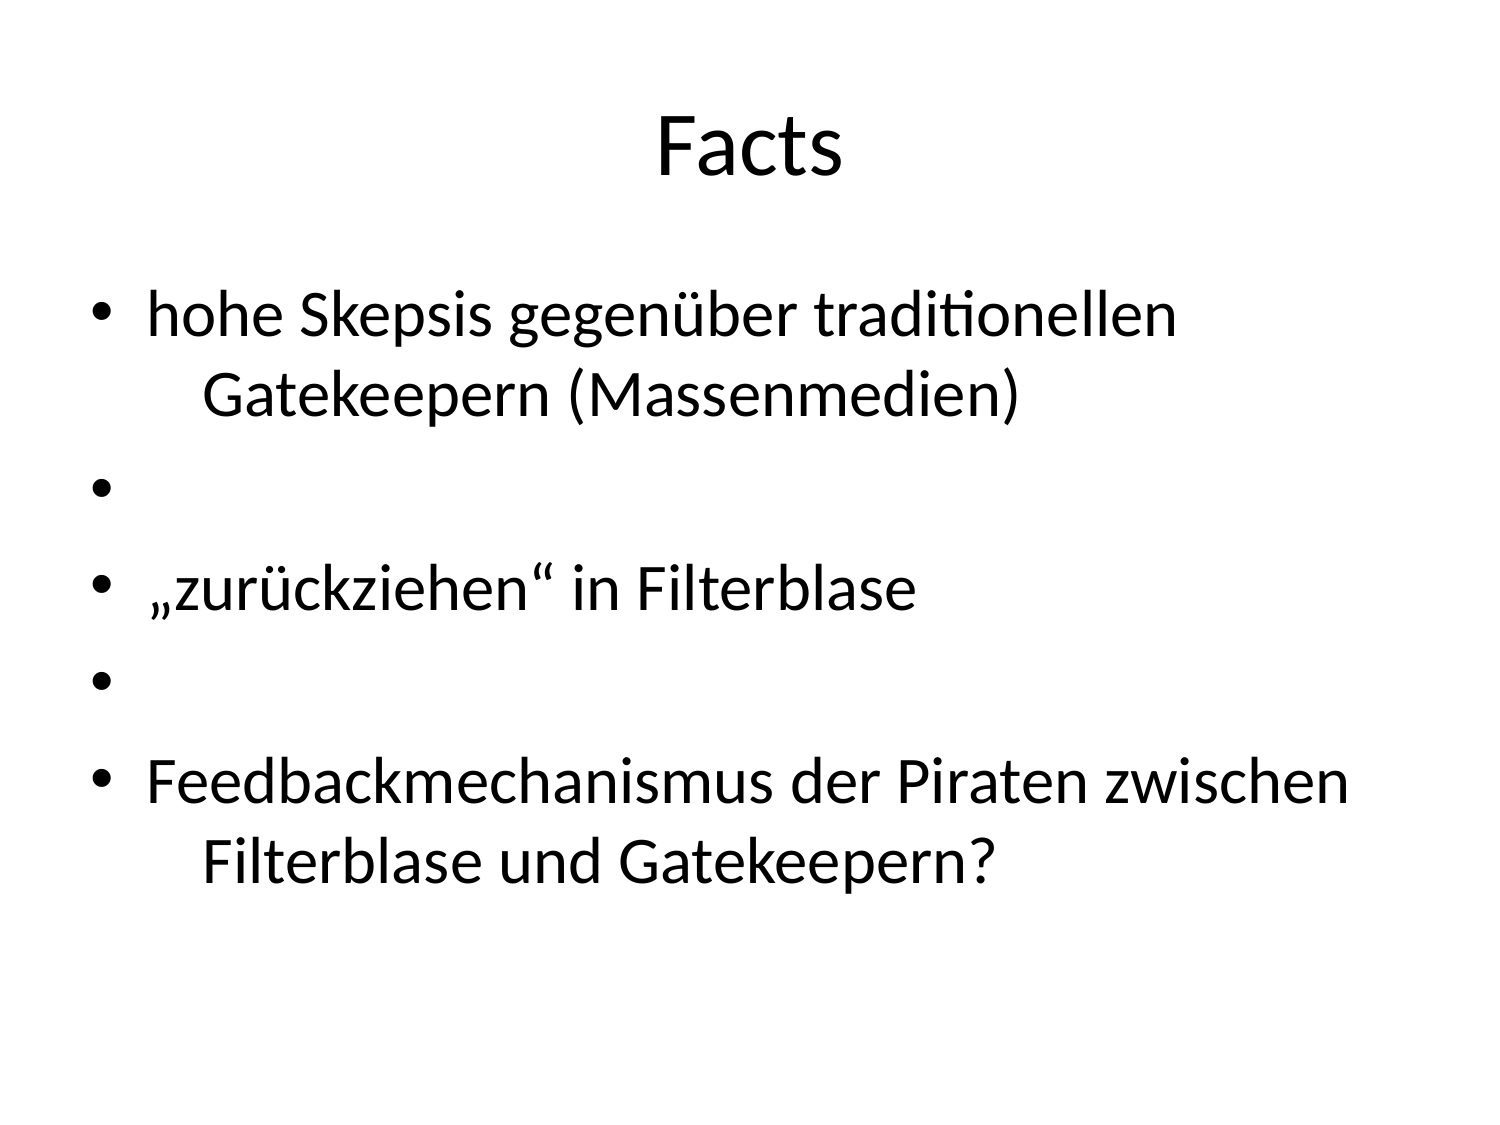

# Facts
hohe Skepsis gegenüber traditionellen Gatekeepern (Massenmedien)
„zurückziehen“ in Filterblase
Feedbackmechanismus der Piraten zwischen Filterblase und Gatekeepern?